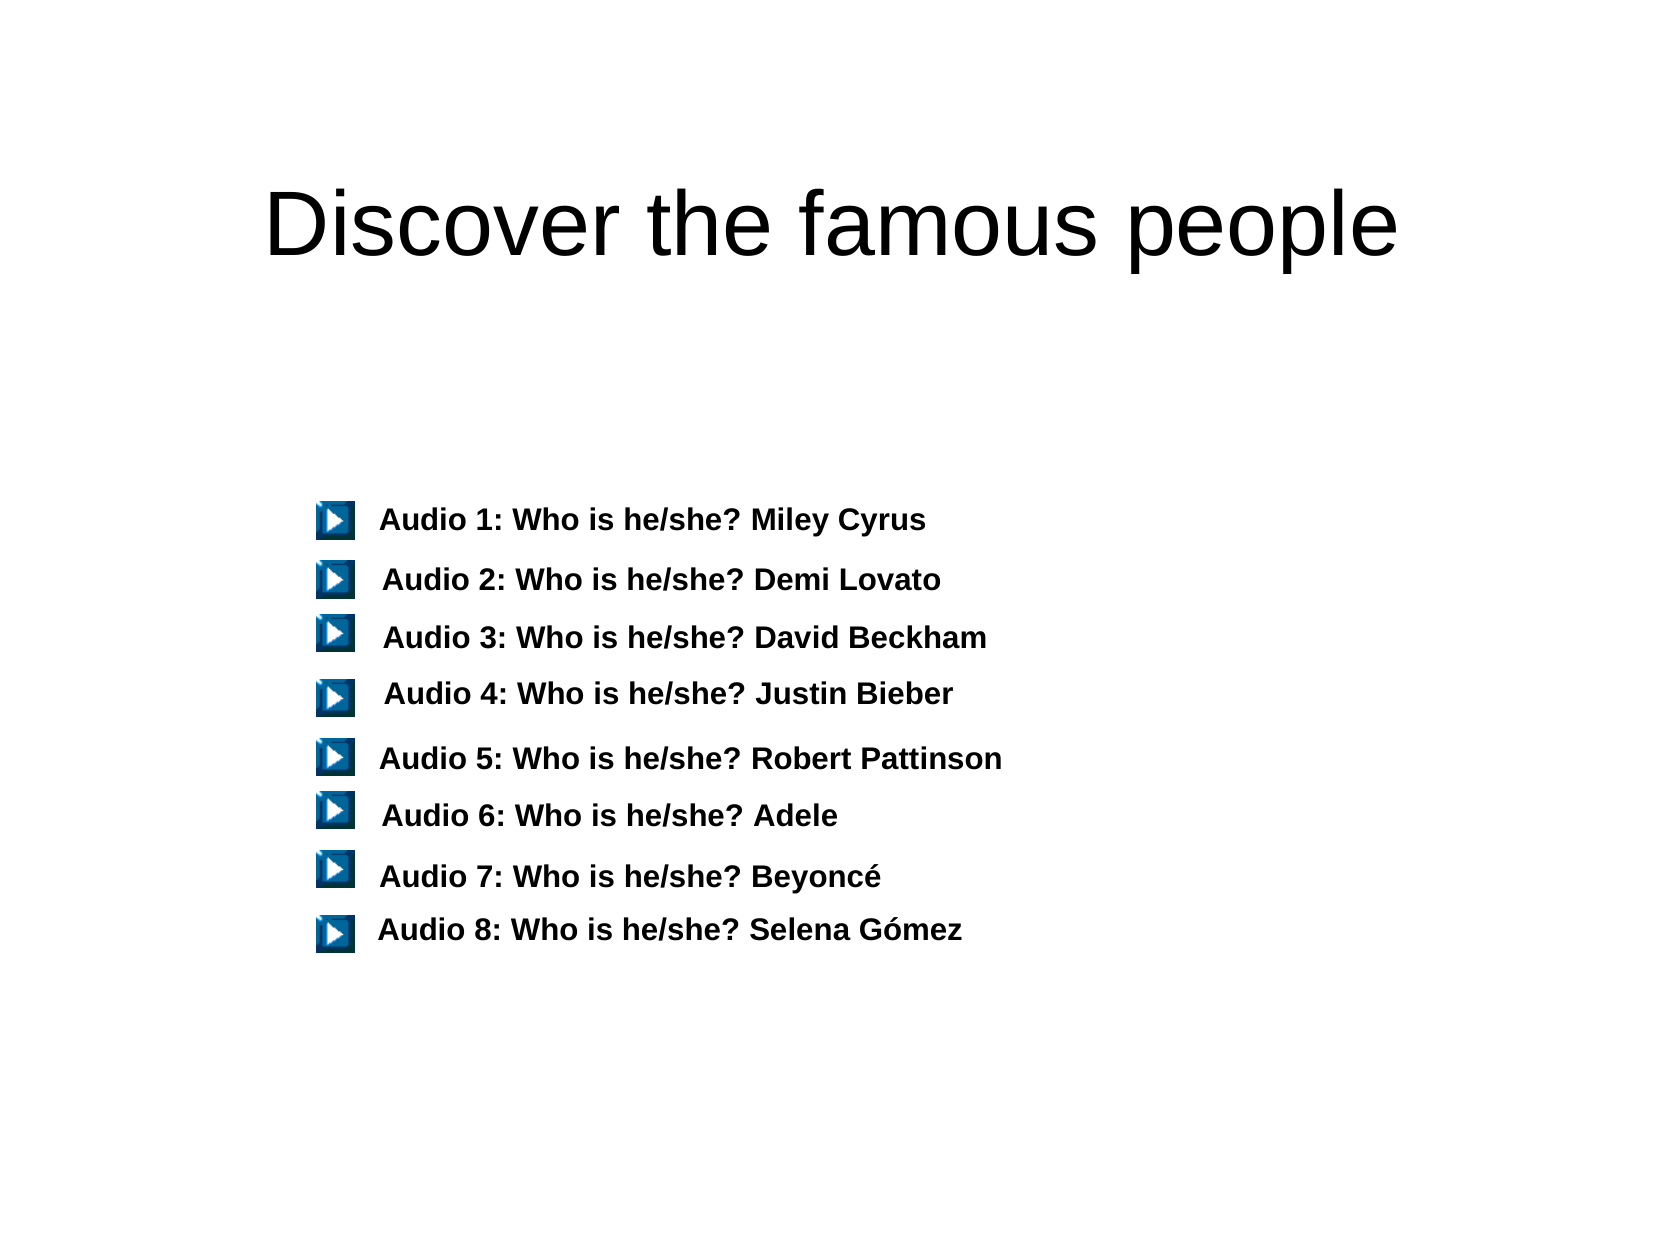

# Discover the famous people
Audio 1: Who is he/she? Miley Cyrus
Audio 2: Who is he/she? Demi Lovato
Audio 3: Who is he/she? David Beckham
 Audio 4: Who is he/she? Justin Bieber
Audio 5: Who is he/she? Robert Pattinson
Audio 6: Who is he/she? Adele
Audio 7: Who is he/she? Beyoncé
Audio 8: Who is he/she? Selena Gómez